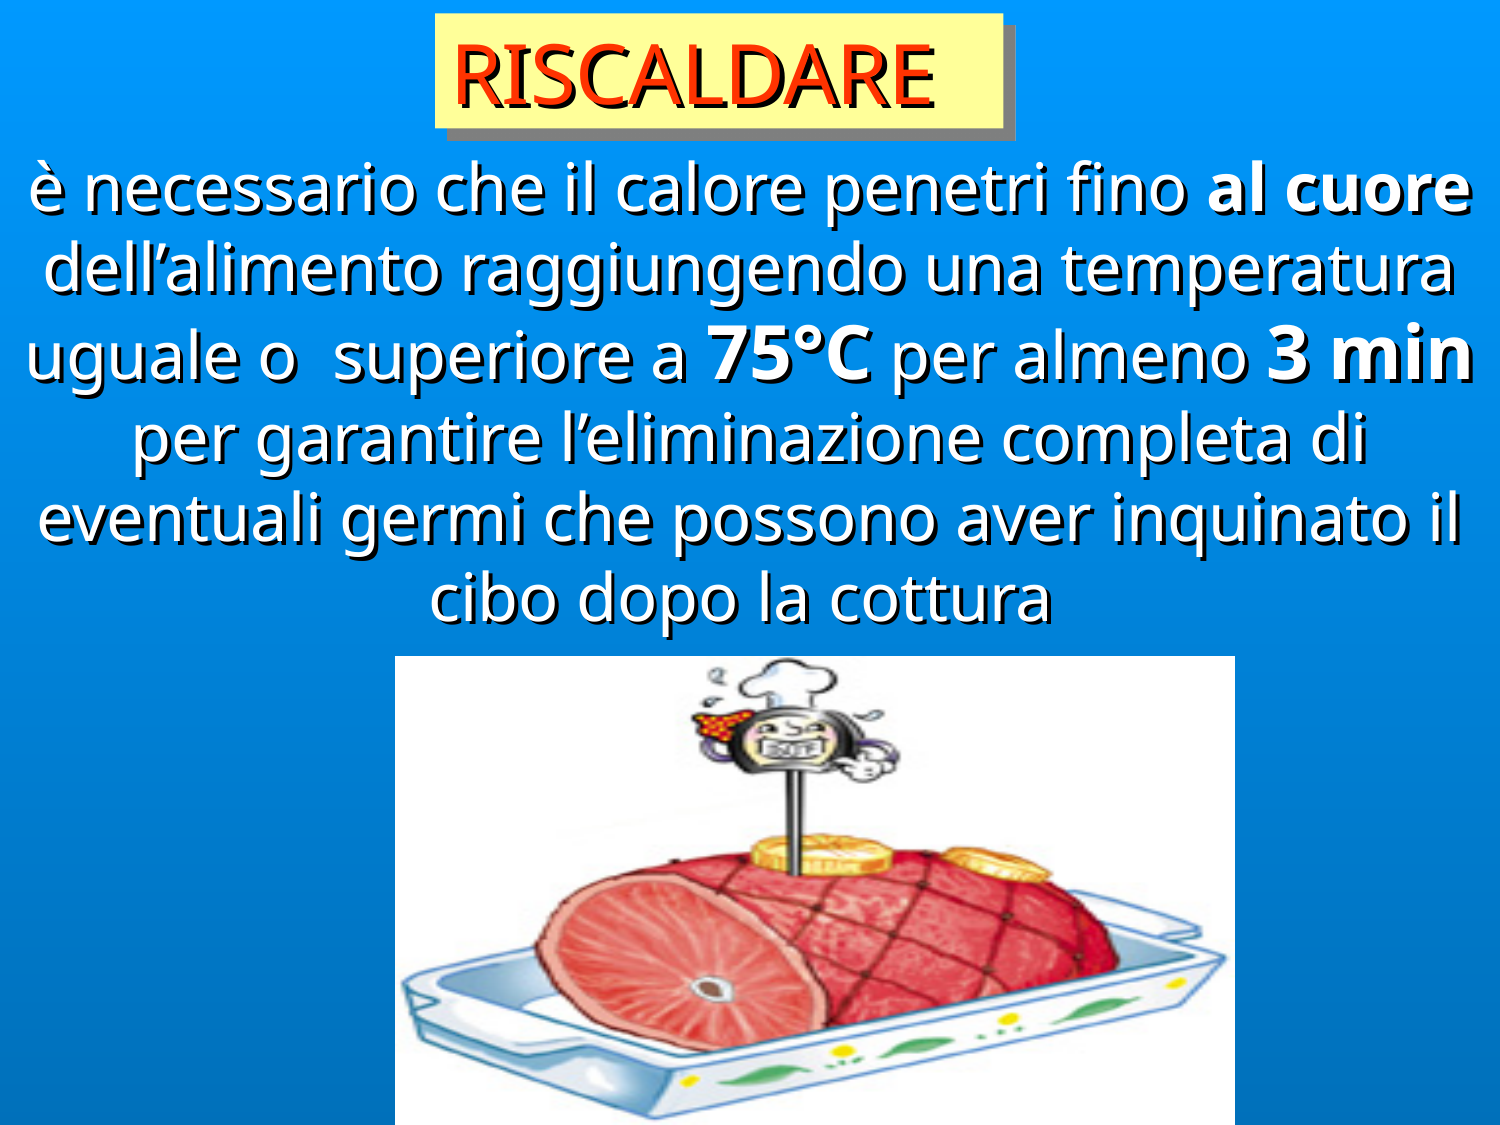

RISCALDARE
è necessario che il calore penetri fino al cuore dell’alimento raggiungendo una temperatura uguale o superiore a 75°C per almeno 3 min per garantire l’eliminazione completa di eventuali germi che possono aver inquinato il cibo dopo la cottura